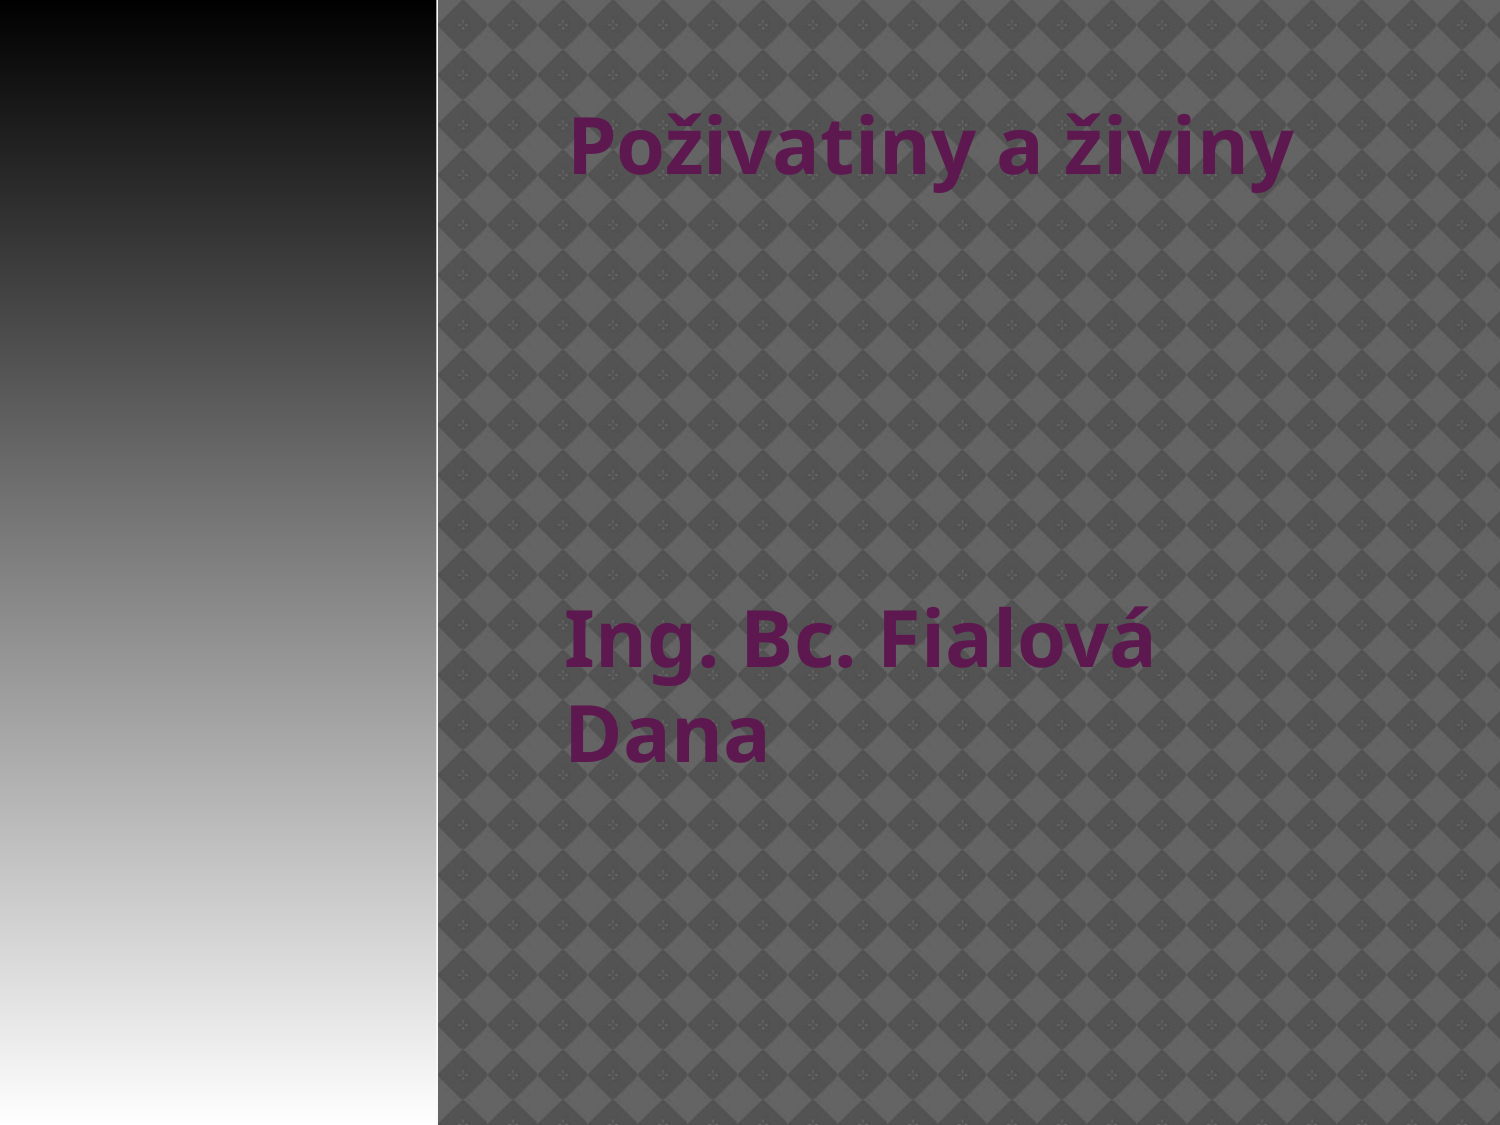

# Poživatiny a živiny
Ing. Bc. Fialová Dana